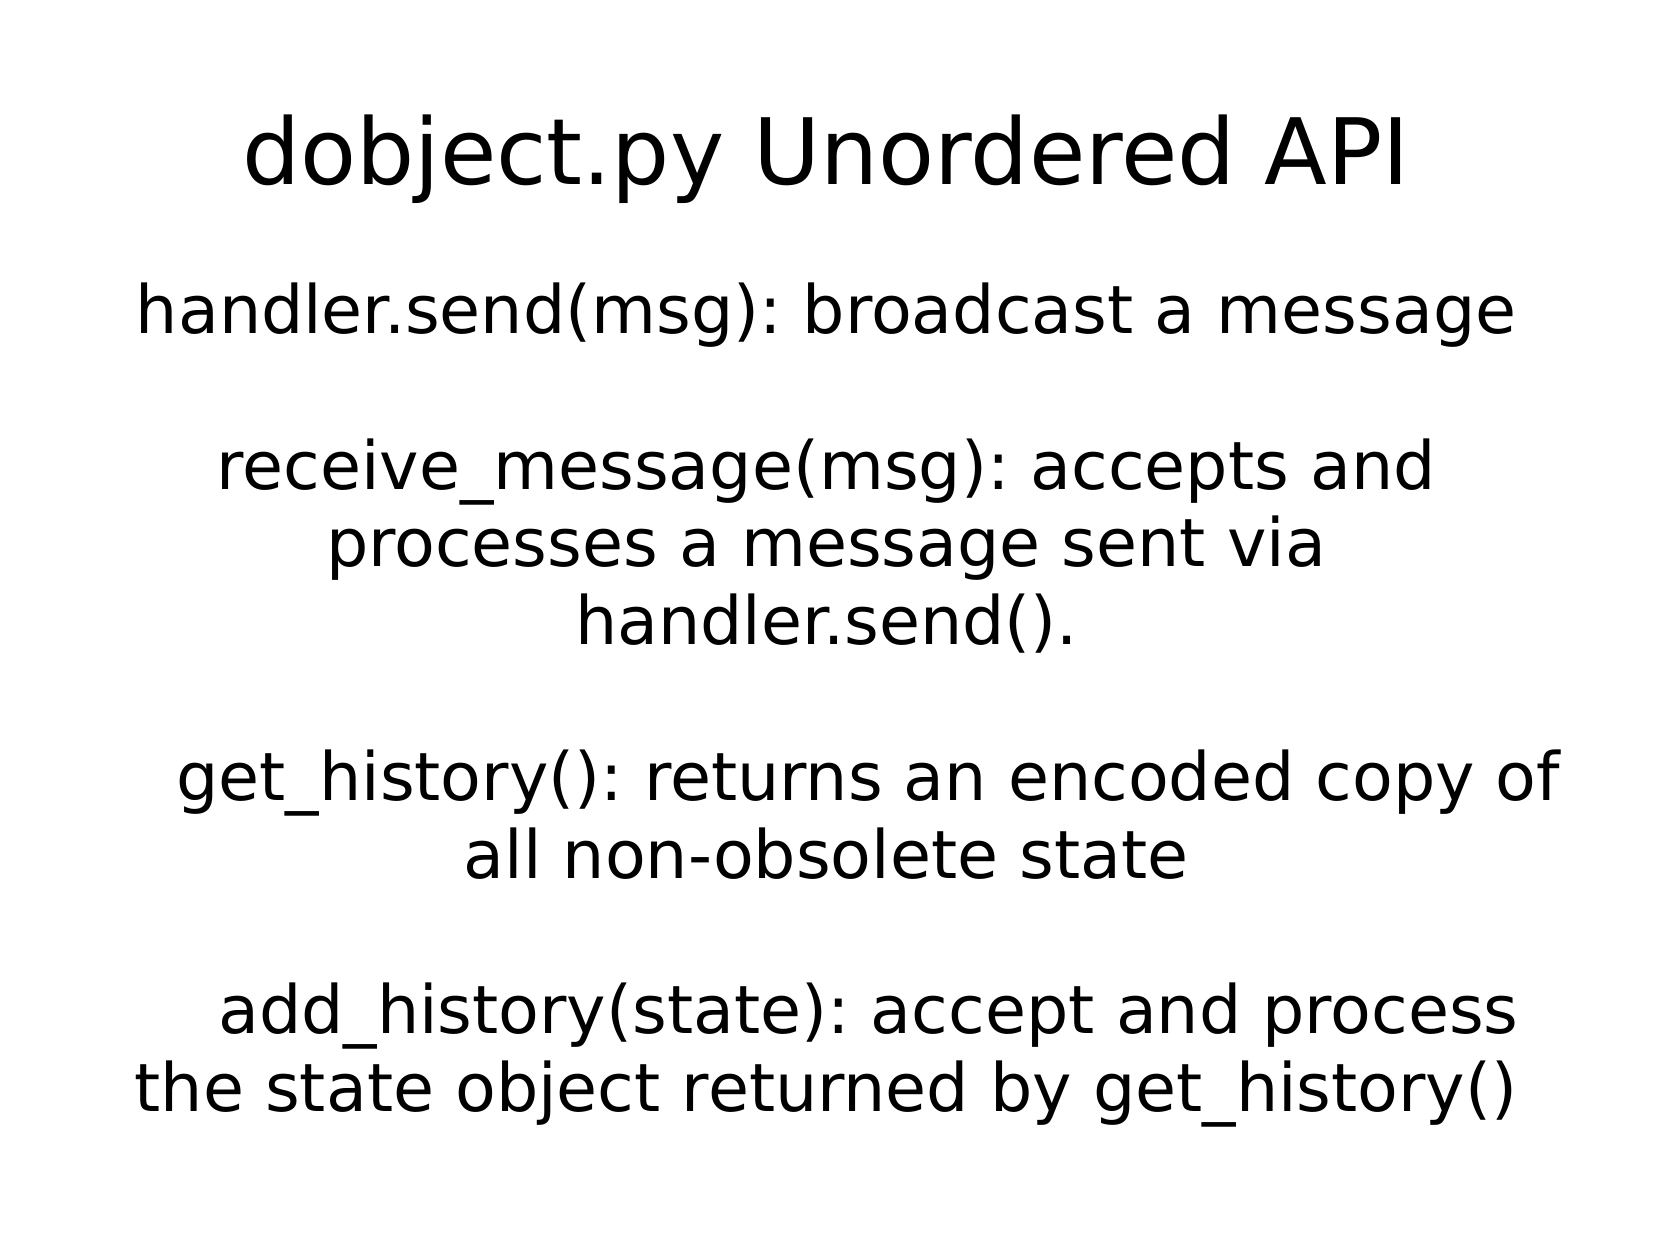

# dobject.py Unordered API
handler.send(msg): broadcast a message
receive_message(msg): accepts and processes a message sent via handler.send().
 get_history(): returns an encoded copy of all non-obsolete state
 add_history(state): accept and process the state object returned by get_history()